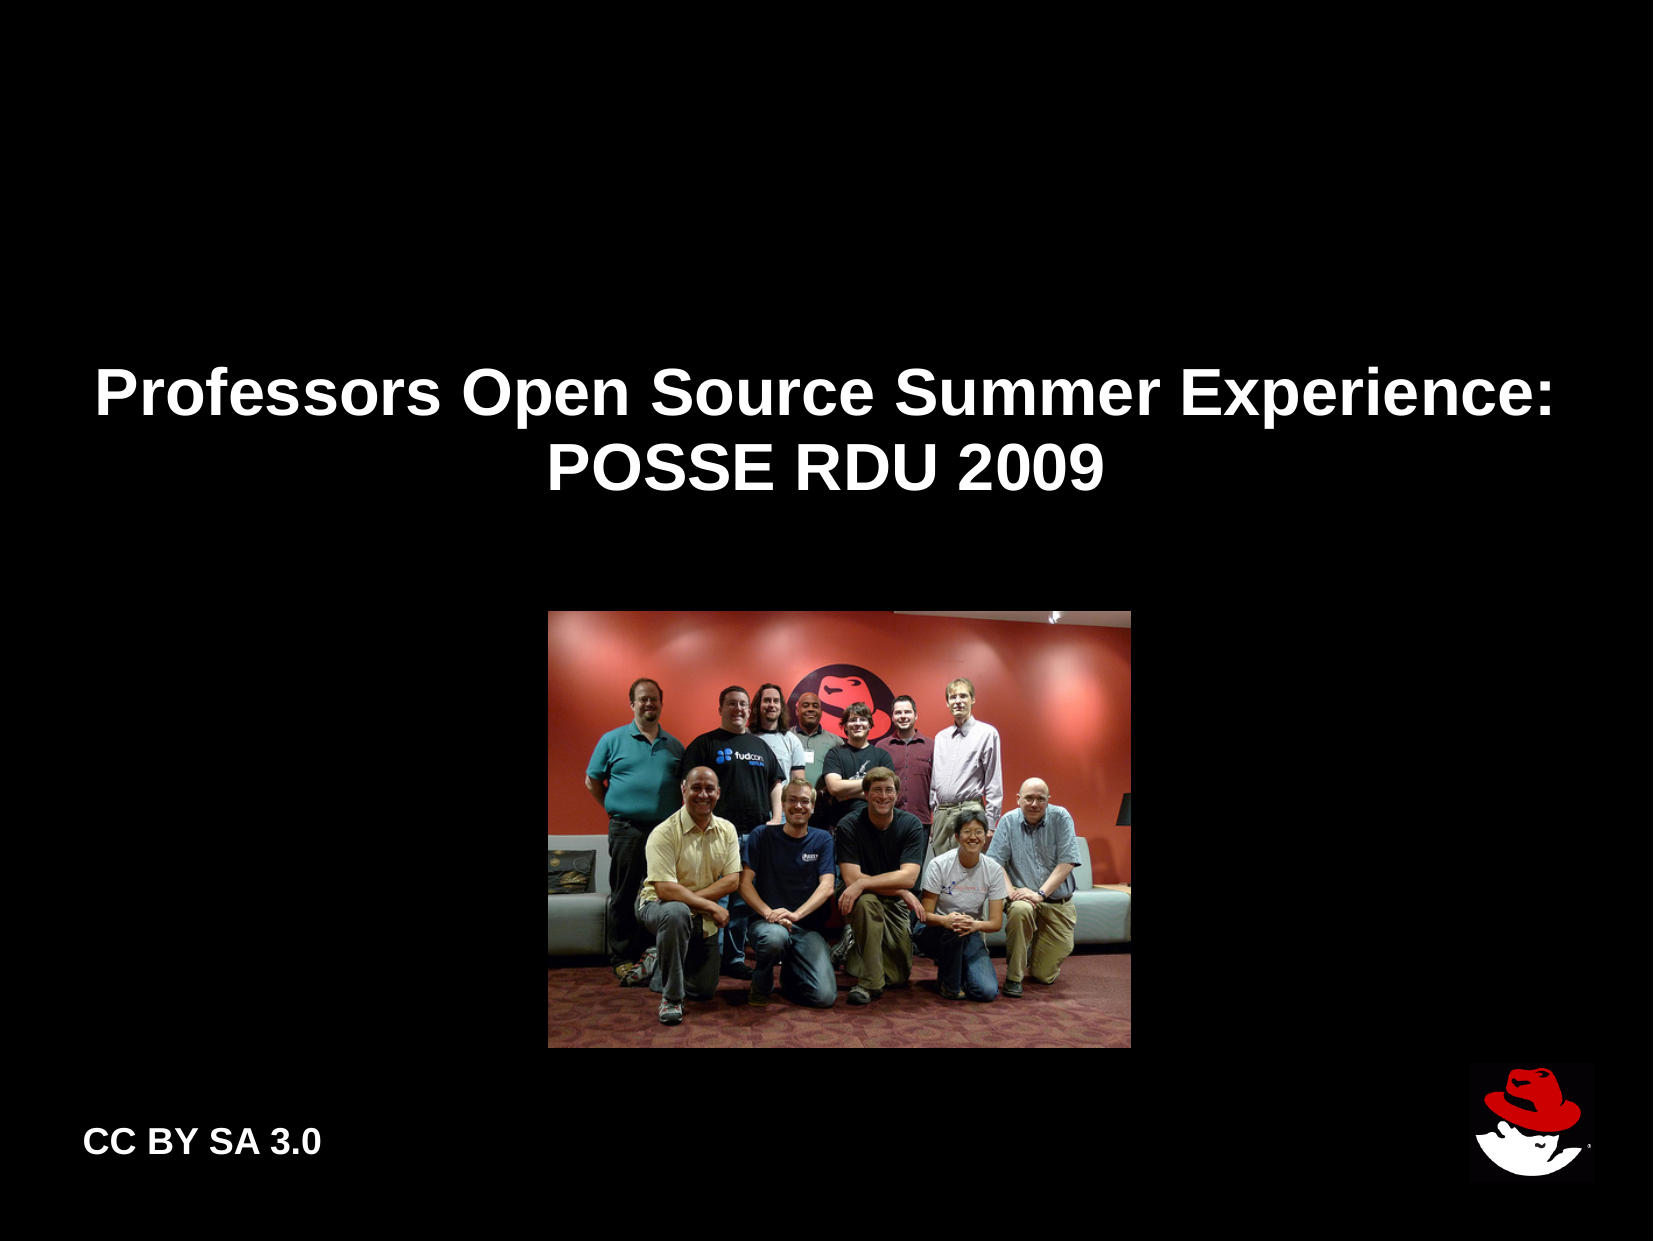

# Professors Open Source Summer Experience:
POSSE RDU 2009
CC BY SA 3.0